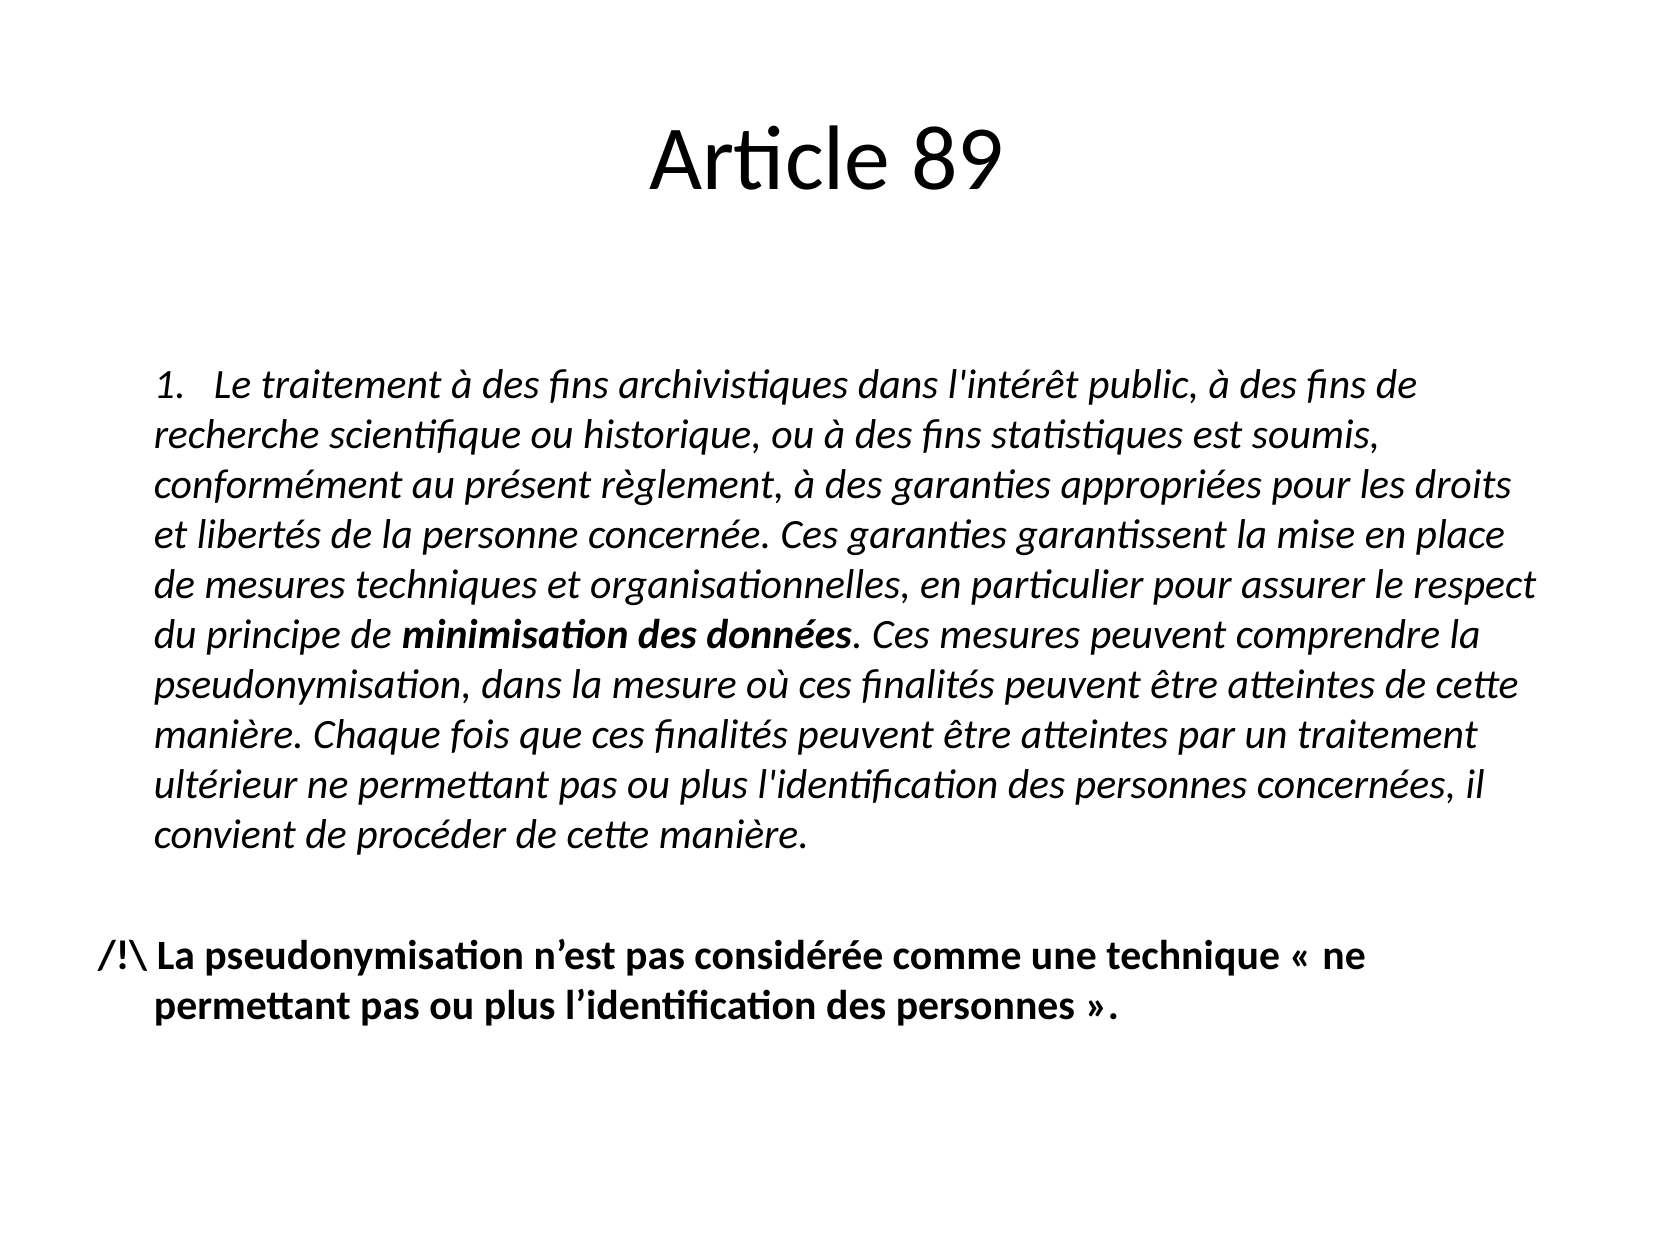

Article 89
	1.   Le traitement à des fins archivistiques dans l'intérêt public, à des fins de recherche scientifique ou historique, ou à des fins statistiques est soumis, conformément au présent règlement, à des garanties appropriées pour les droits et libertés de la personne concernée. Ces garanties garantissent la mise en place de mesures techniques et organisationnelles, en particulier pour assurer le respect du principe de minimisation des données. Ces mesures peuvent comprendre la pseudonymisation, dans la mesure où ces finalités peuvent être atteintes de cette manière. Chaque fois que ces finalités peuvent être atteintes par un traitement ultérieur ne permettant pas ou plus l'identification des personnes concernées, il convient de procéder de cette manière.
/!\ La pseudonymisation n’est pas considérée comme une technique « ne permettant pas ou plus l’identification des personnes ».